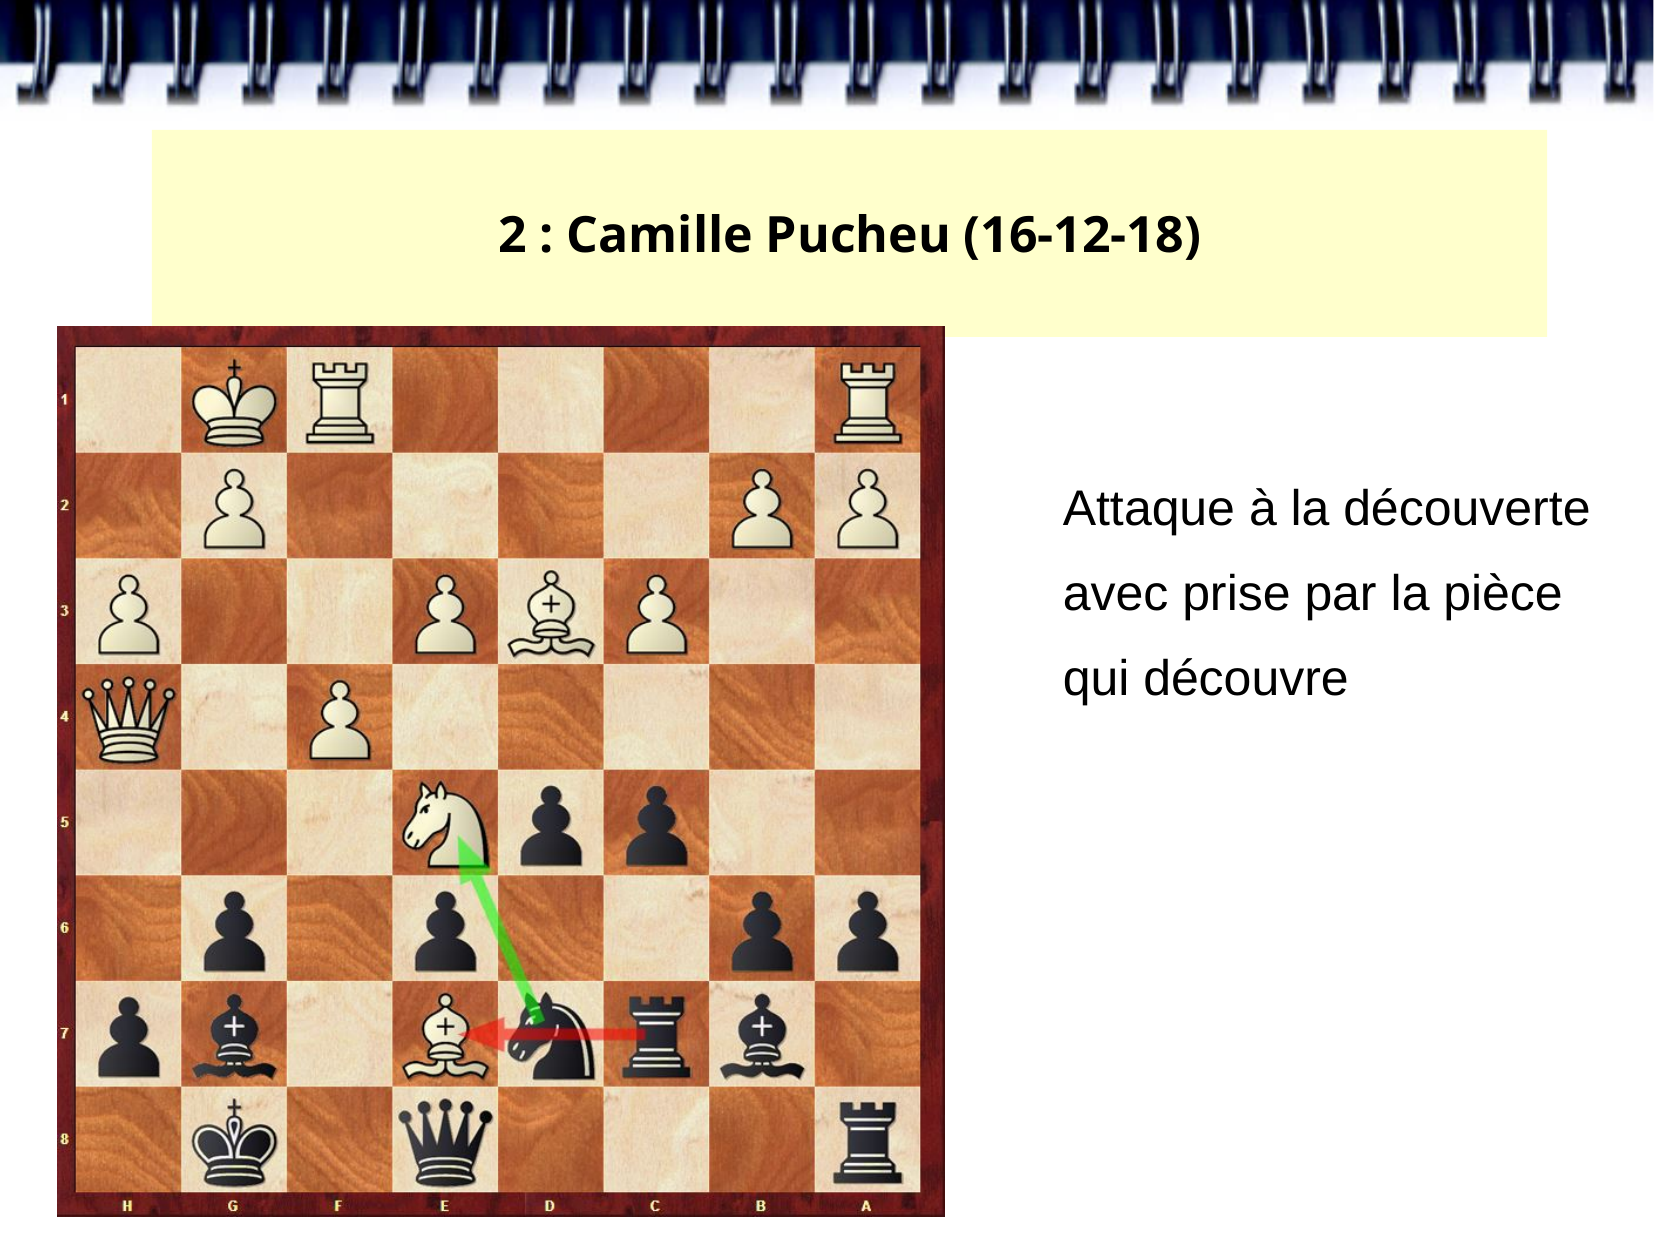

# 2 : Camille Pucheu (16-12-18)
Attaque à la découverte
avec prise par la pièce
qui découvre